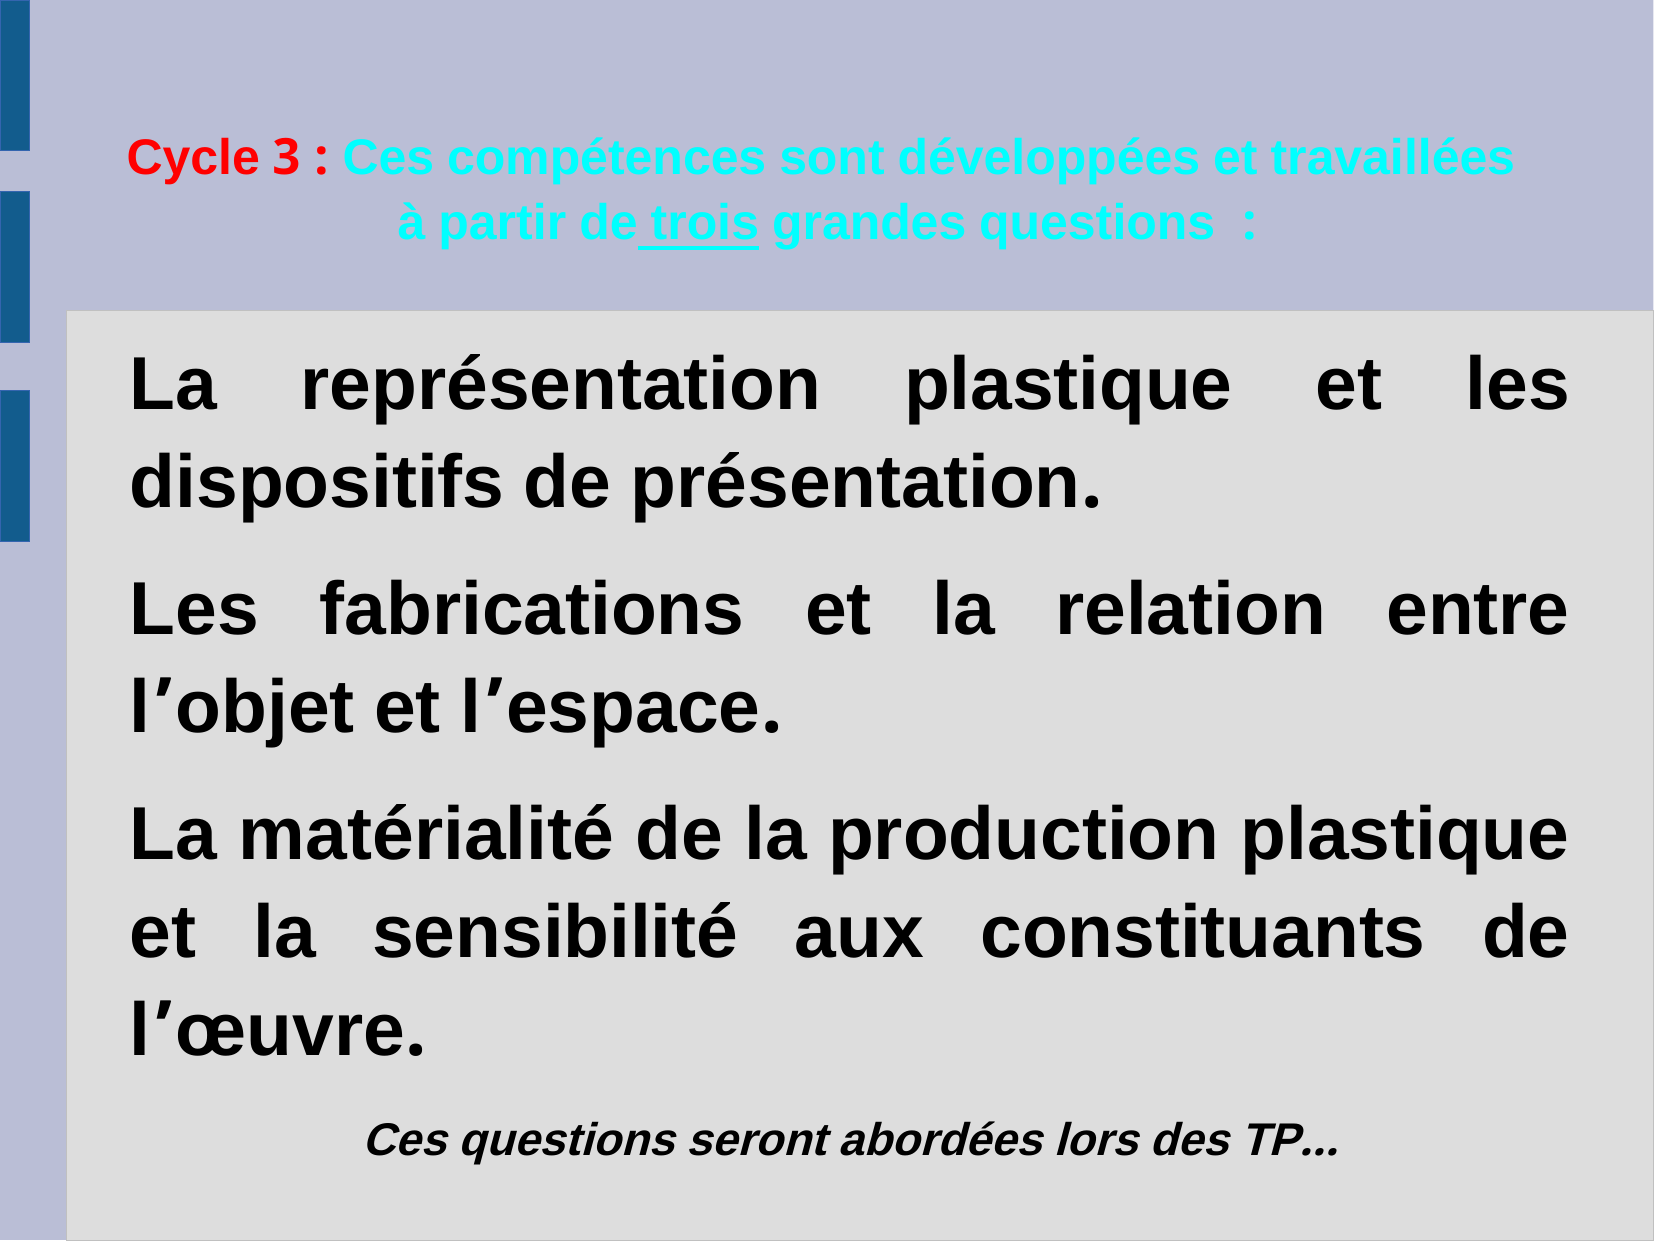

# Cycle 3 : Ces compétences sont développées et travaillées à partir de trois grandes questions  :
La représentation plastique et les dispositifs de présentation.
Les fabrications et la relation entre l’objet et l’espace.
La matérialité de la production plastique et la sensibilité aux constituants de l’œuvre.
Ces questions seront abordées lors des TP...